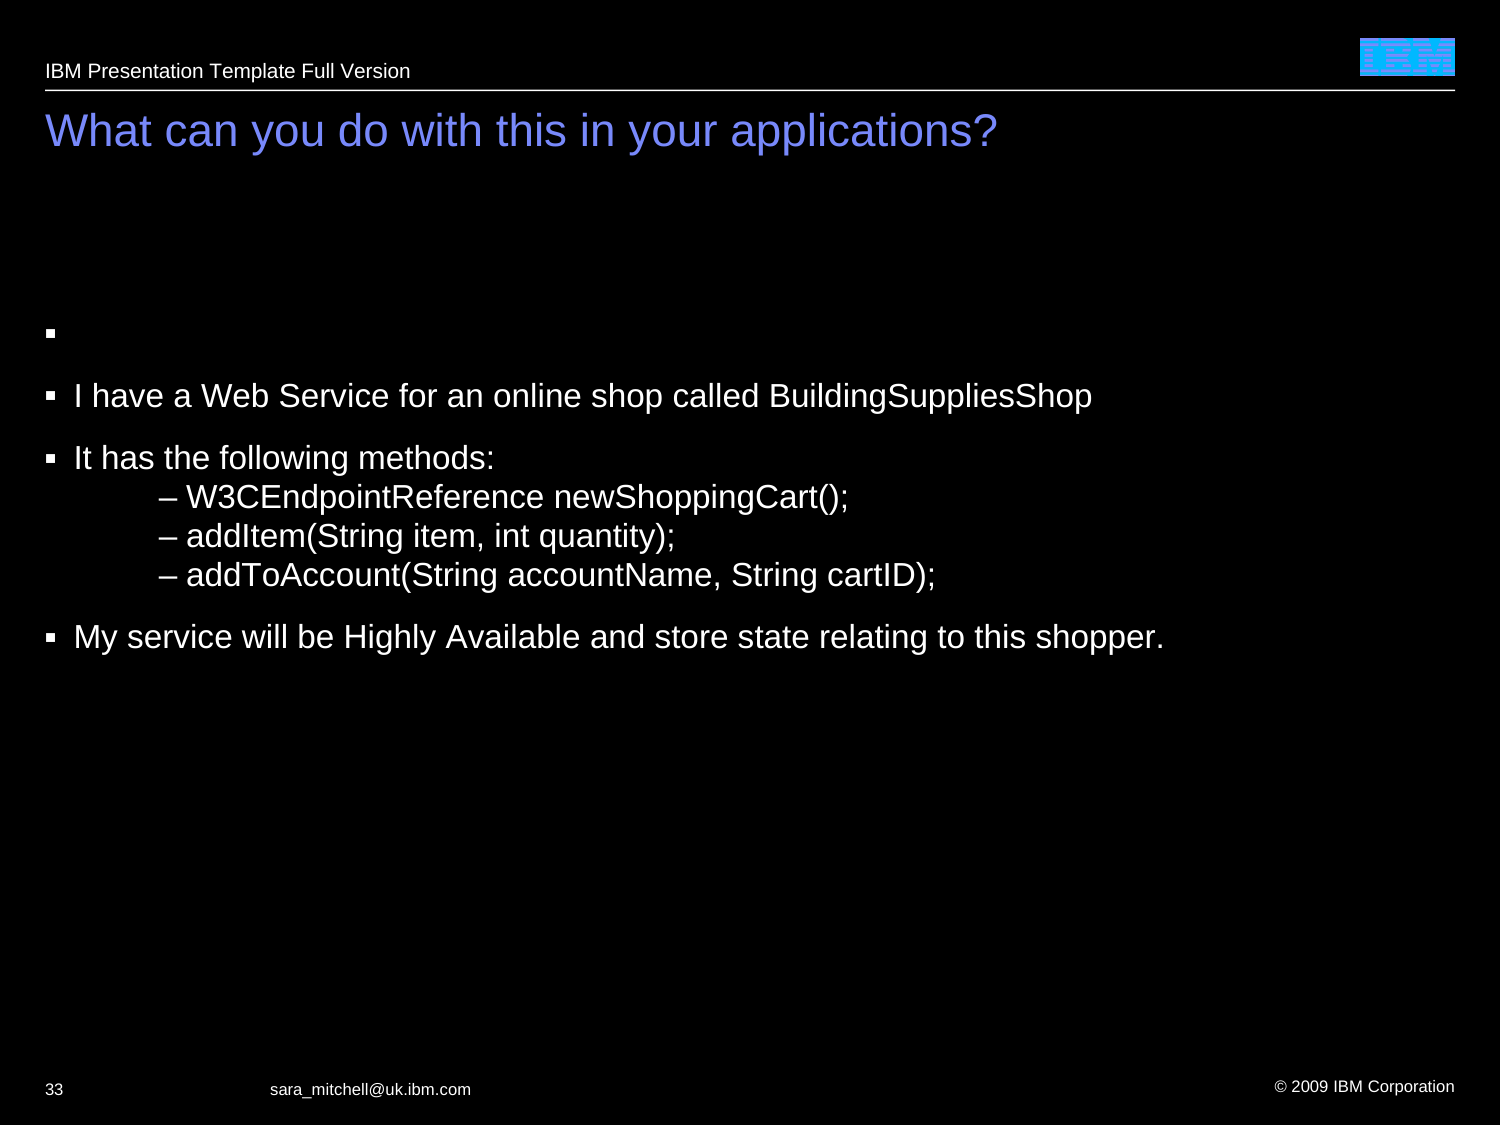

IBM Presentation Template Full Version
# What can you do with this in your applications?
I have a Web Service for an online shop called BuildingSuppliesShop
It has the following methods:
W3CEndpointReference newShoppingCart();
addItem(String item, int quantity);
addToAccount(String accountName, String cartID);
My service will be Highly Available and store state relating to this shopper.
33